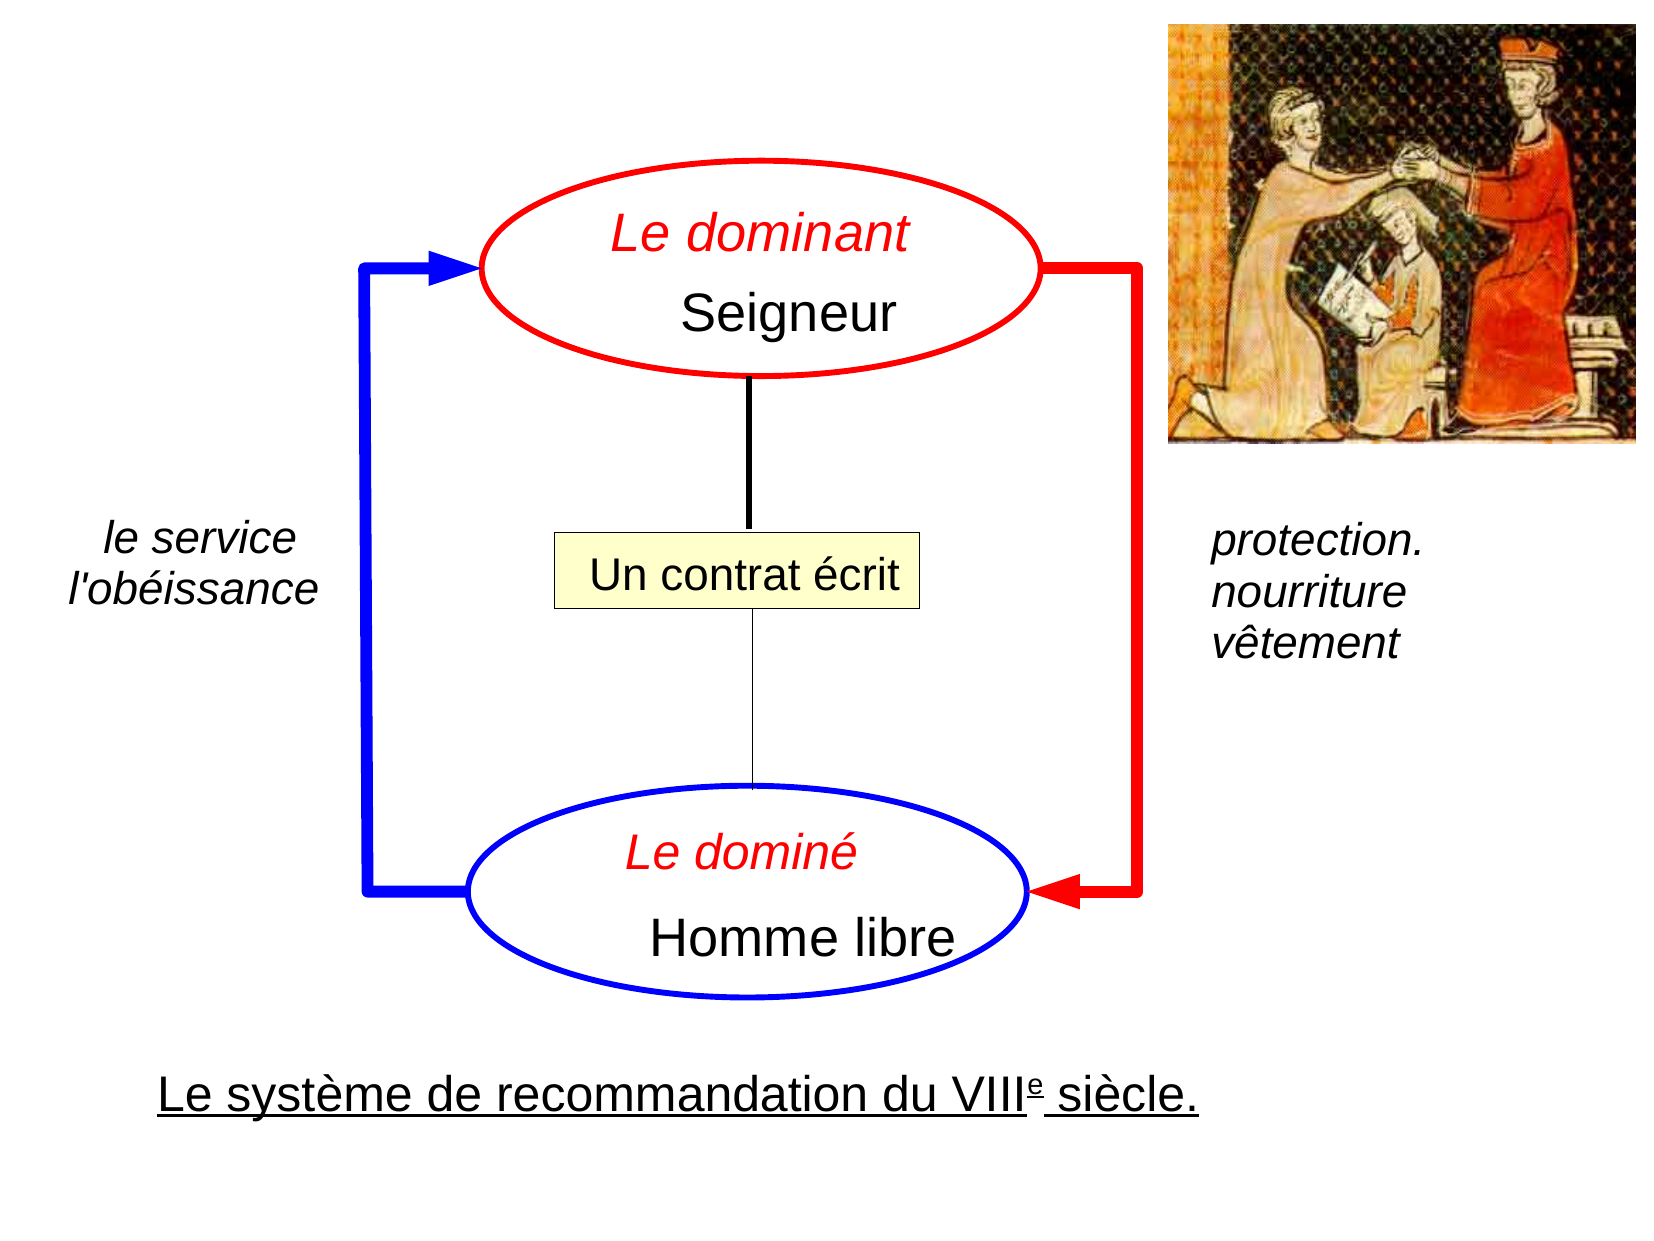

Le dominant
Seigneur
 le service l'obéissance
protection. nourriture vêtement
Un contrat écrit
Le dominé
Homme libre
Le système de recommandation du VIIIe siècle.